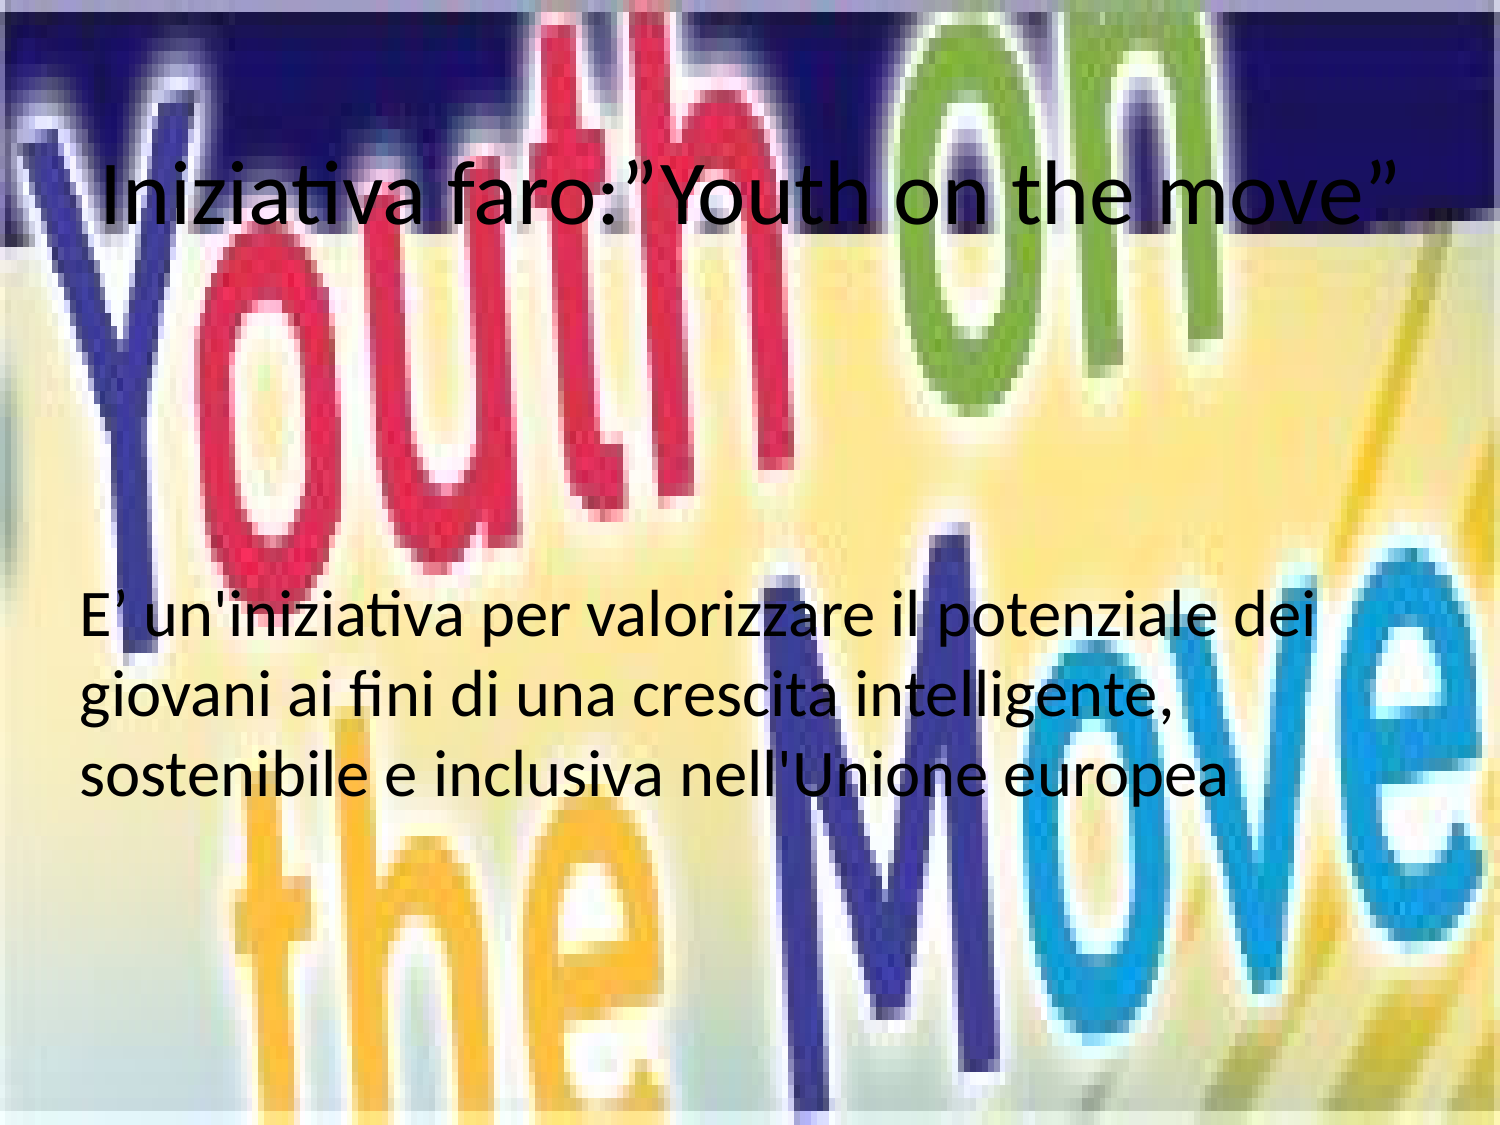

# Iniziativa faro:”Youth on the move”
E’ un'iniziativa per valorizzare il potenziale dei giovani ai fini di una crescita intelligente, sostenibile e inclusiva nell'Unione europea